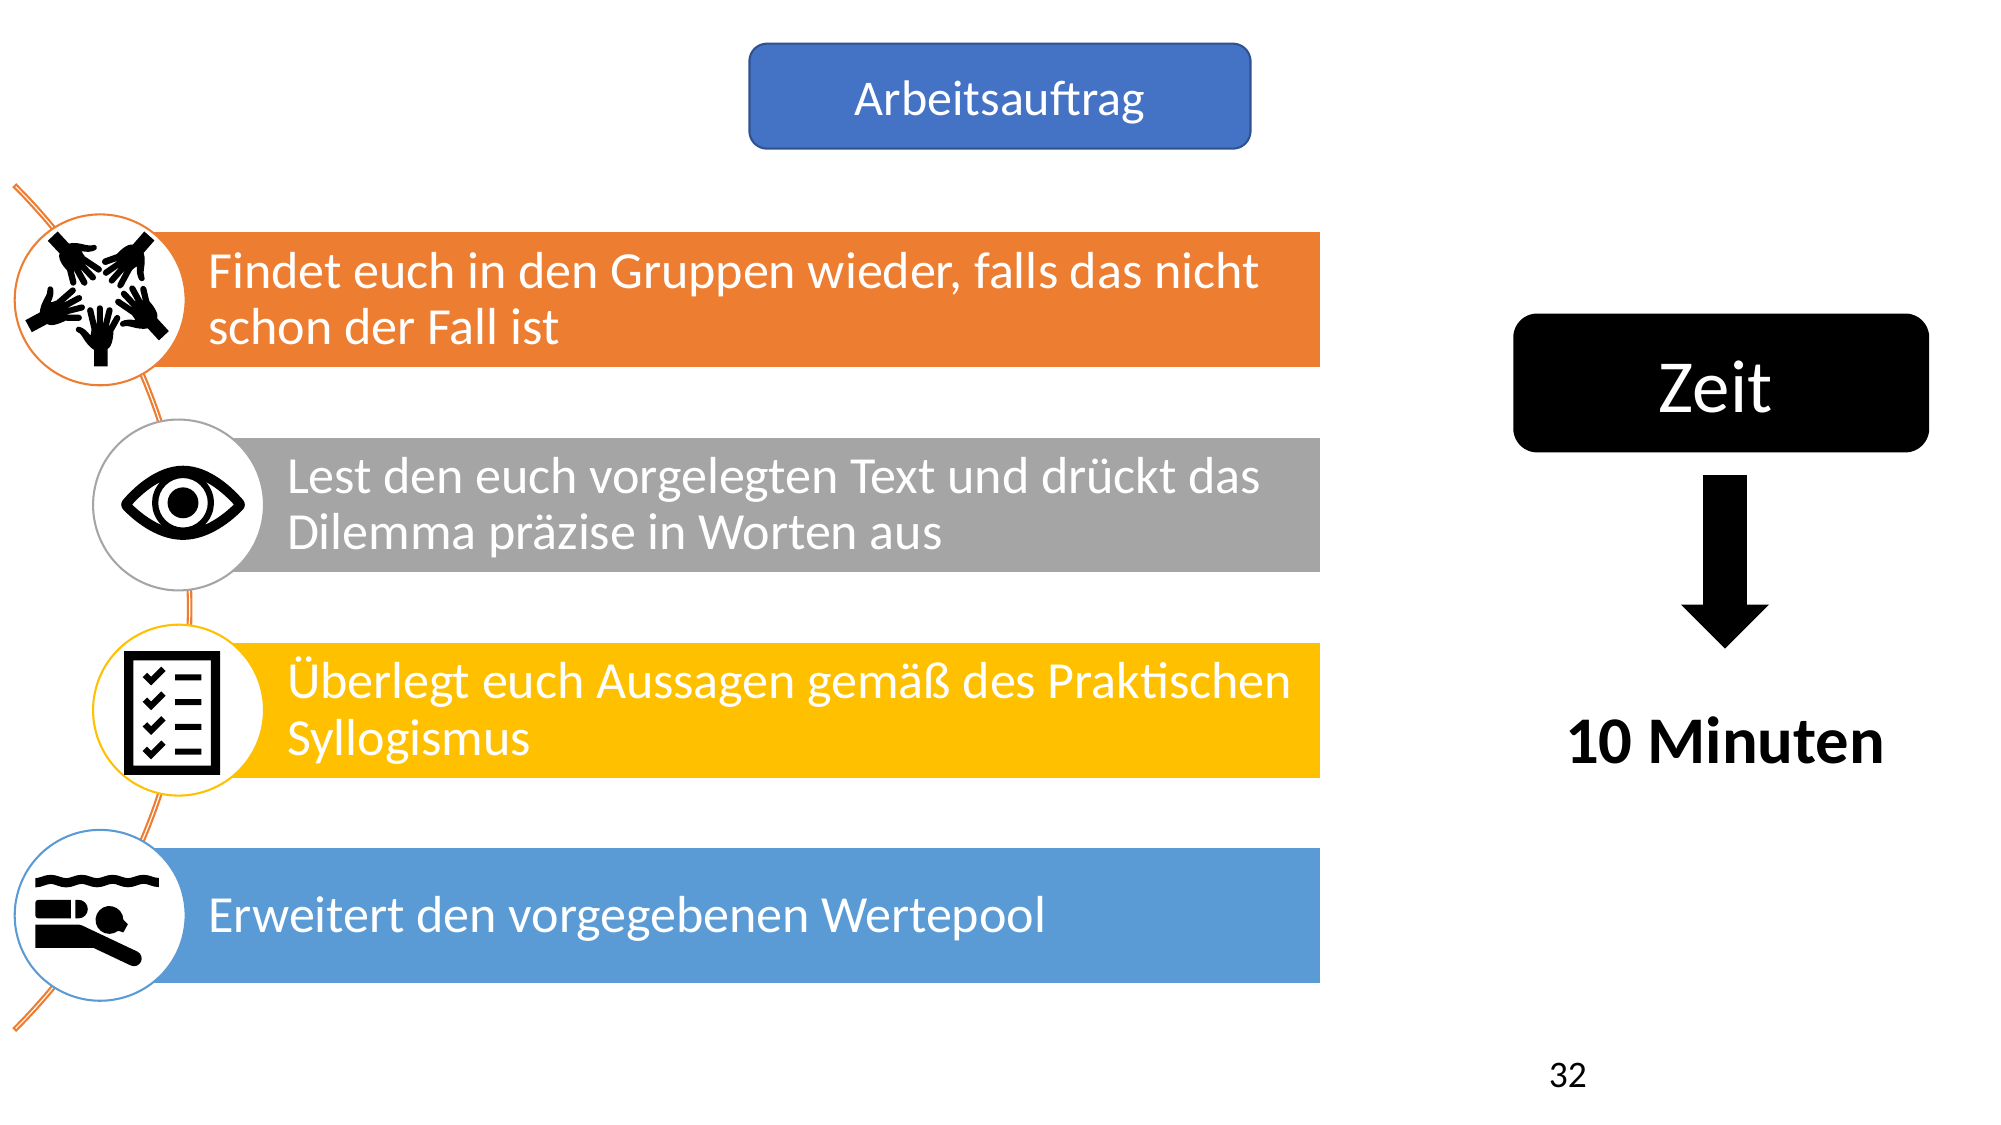

Findet euch in den Gruppen wieder, falls das nicht schon der Fall ist
Lest den euch vorgelegten Text und drückt das Dilemma präzise in Worten aus
Überlegt euch Aussagen gemäß des Praktischen Syllogismus
Erweitert den vorgegebenen Wertepool
Arbeitsauftrag
Zeit
10 Minuten